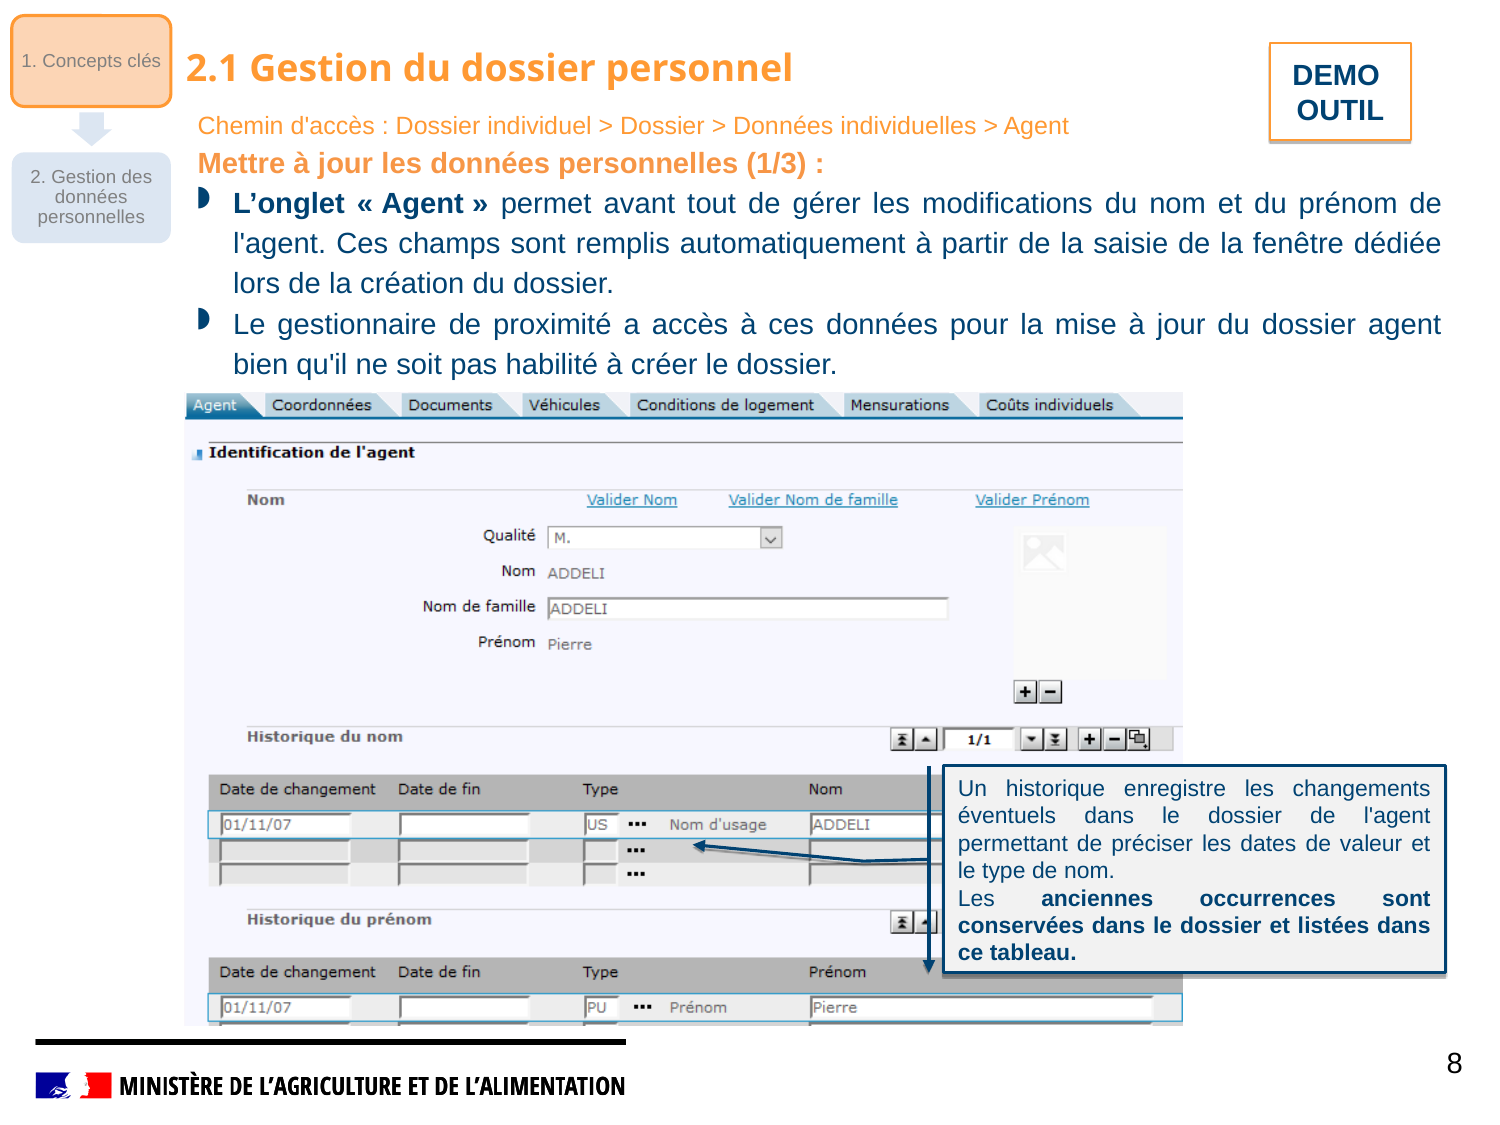

1. Concepts clés
2.1 Gestion du dossier personnel
DEMO
OUTIL
Chemin d'accès : Dossier individuel > Dossier > Données individuelles > Agent
Mettre à jour les données personnelles (1/3) :
L’onglet « Agent » permet avant tout de gérer les modifications du nom et du prénom de l'agent. Ces champs sont remplis automatiquement à partir de la saisie de la fenêtre dédiée lors de la création du dossier.
Le gestionnaire de proximité a accès à ces données pour la mise à jour du dossier agent bien qu'il ne soit pas habilité à créer le dossier.
2. Gestion des données personnelles
Un historique enregistre les changements éventuels dans le dossier de l'agent permettant de préciser les dates de valeur et le type de nom.
Les anciennes occurrences sont conservées dans le dossier et listées dans ce tableau.